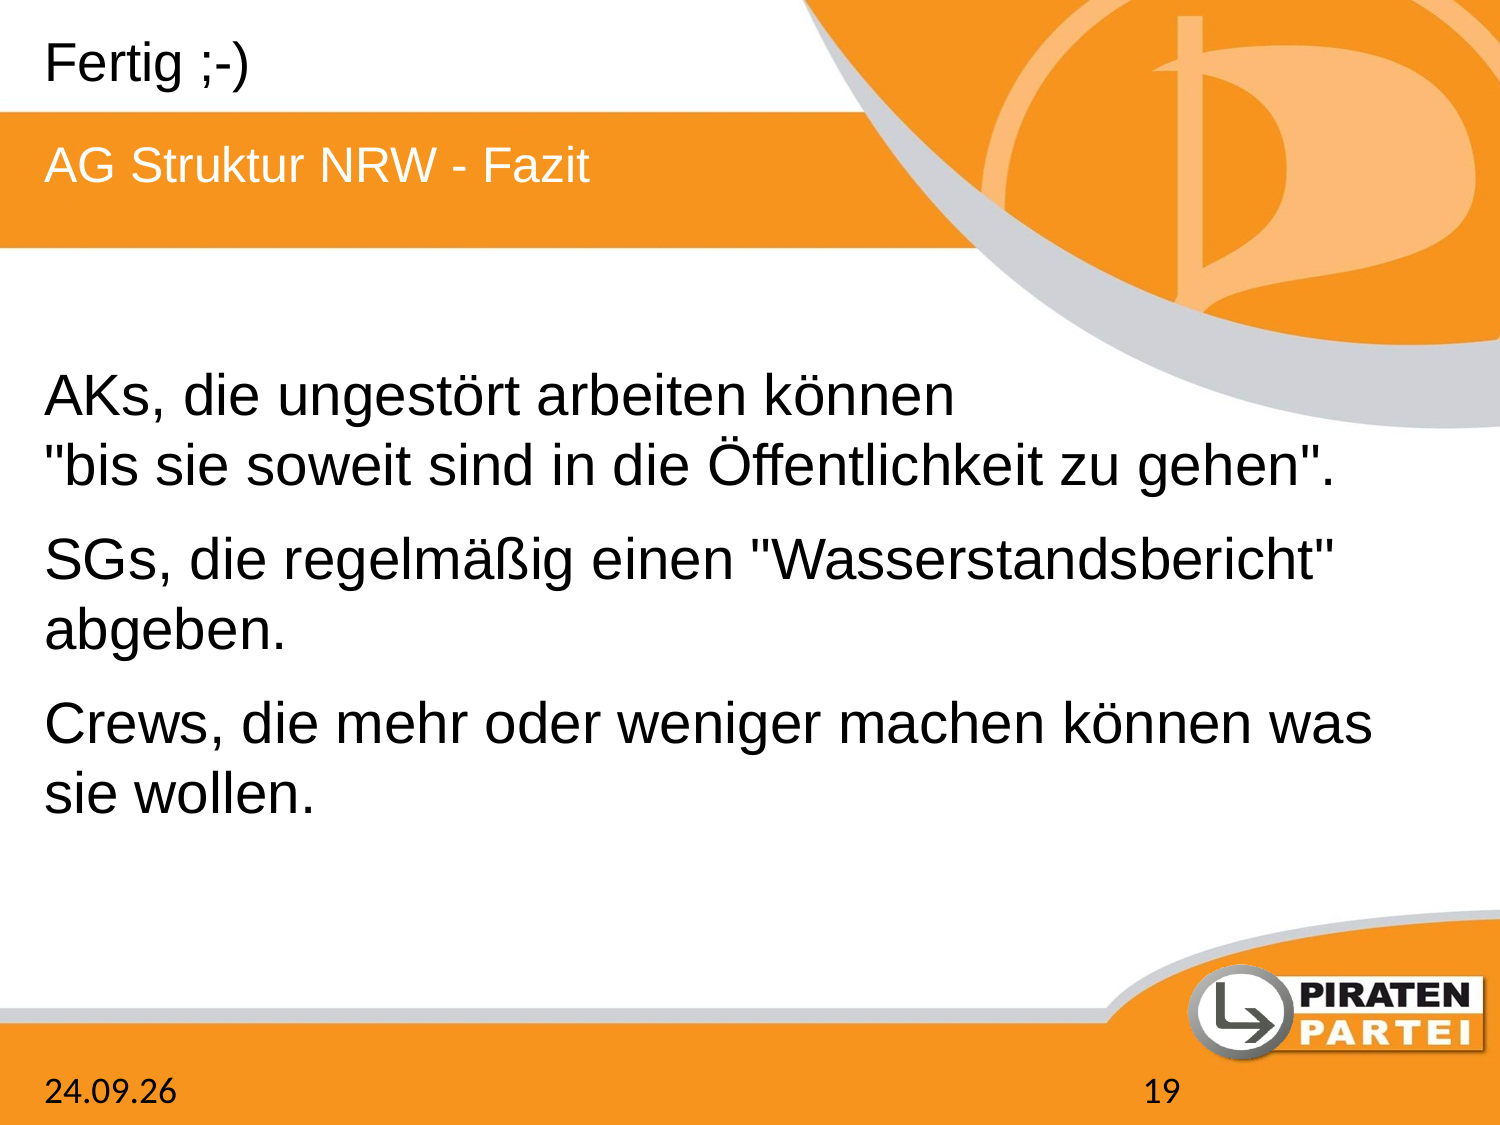

Fertig ;-)
AG Struktur NRW - Fazit
# AKs, die ungestört arbeiten können "bis sie soweit sind in die Öffentlichkeit zu gehen".
SGs, die regelmäßig einen "Wasserstandsbericht" abgeben.
Crews, die mehr oder weniger machen können was sie wollen.